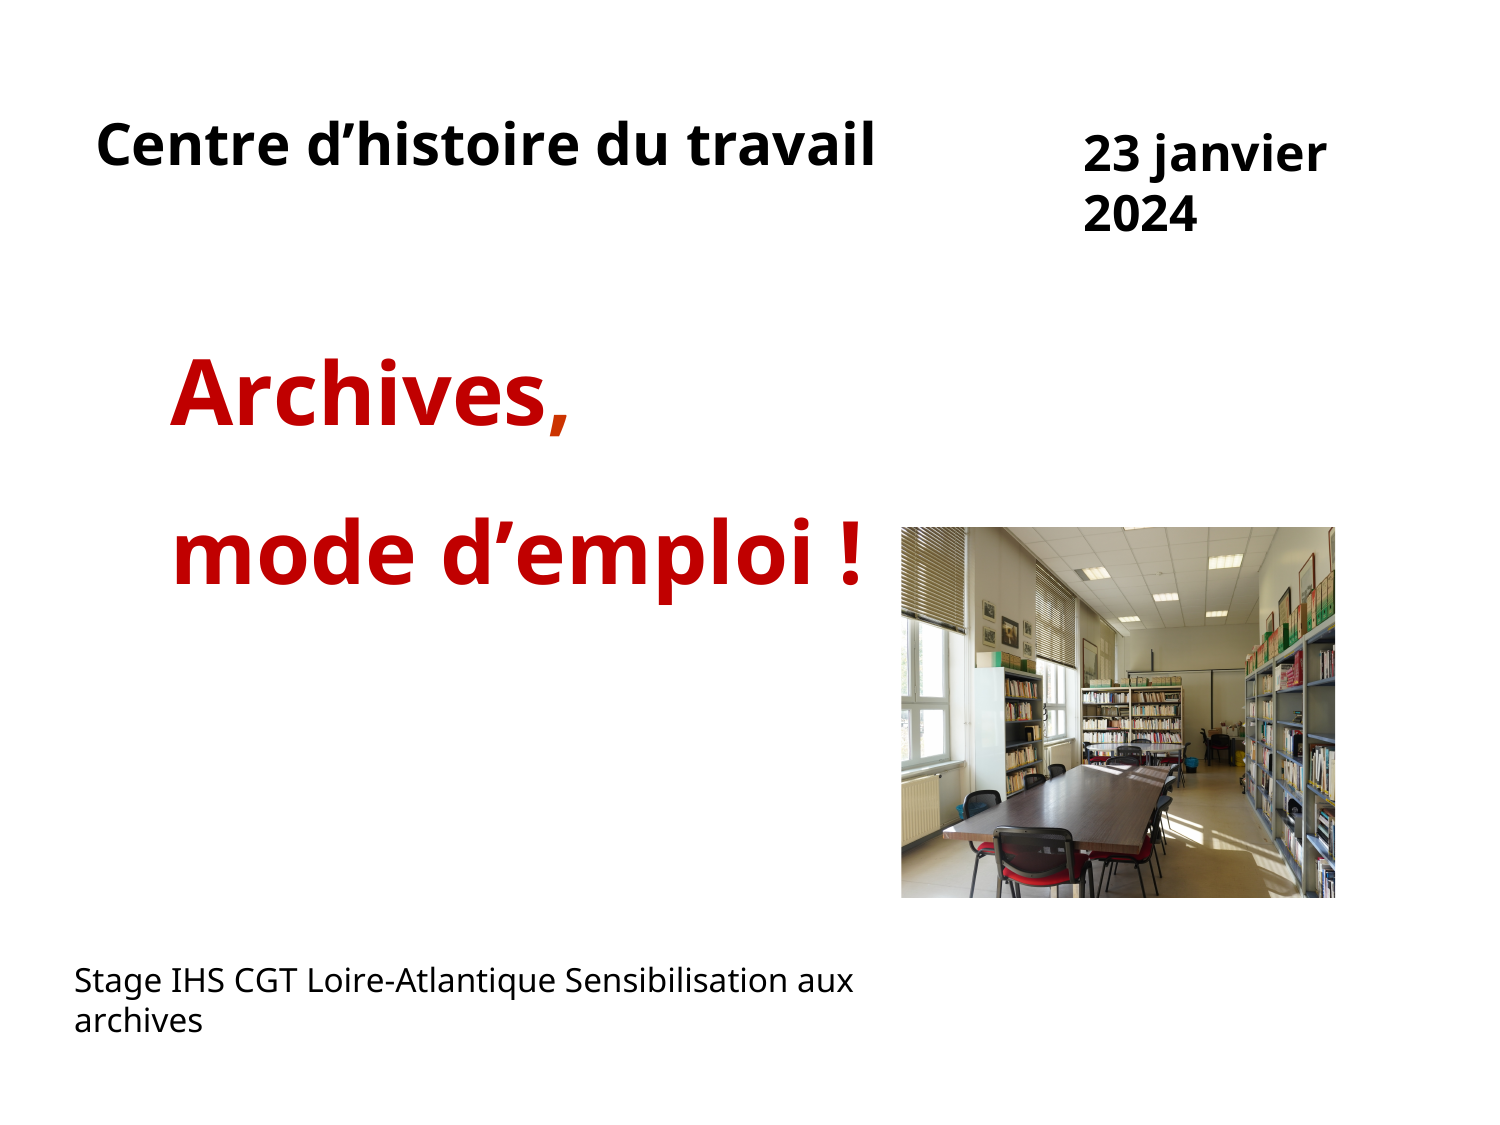

Centre d’histoire du travail
23 janvier 2024
		Archives,
		mode d’emploi !
Stage IHS CGT Loire-Atlantique Sensibilisation aux archives